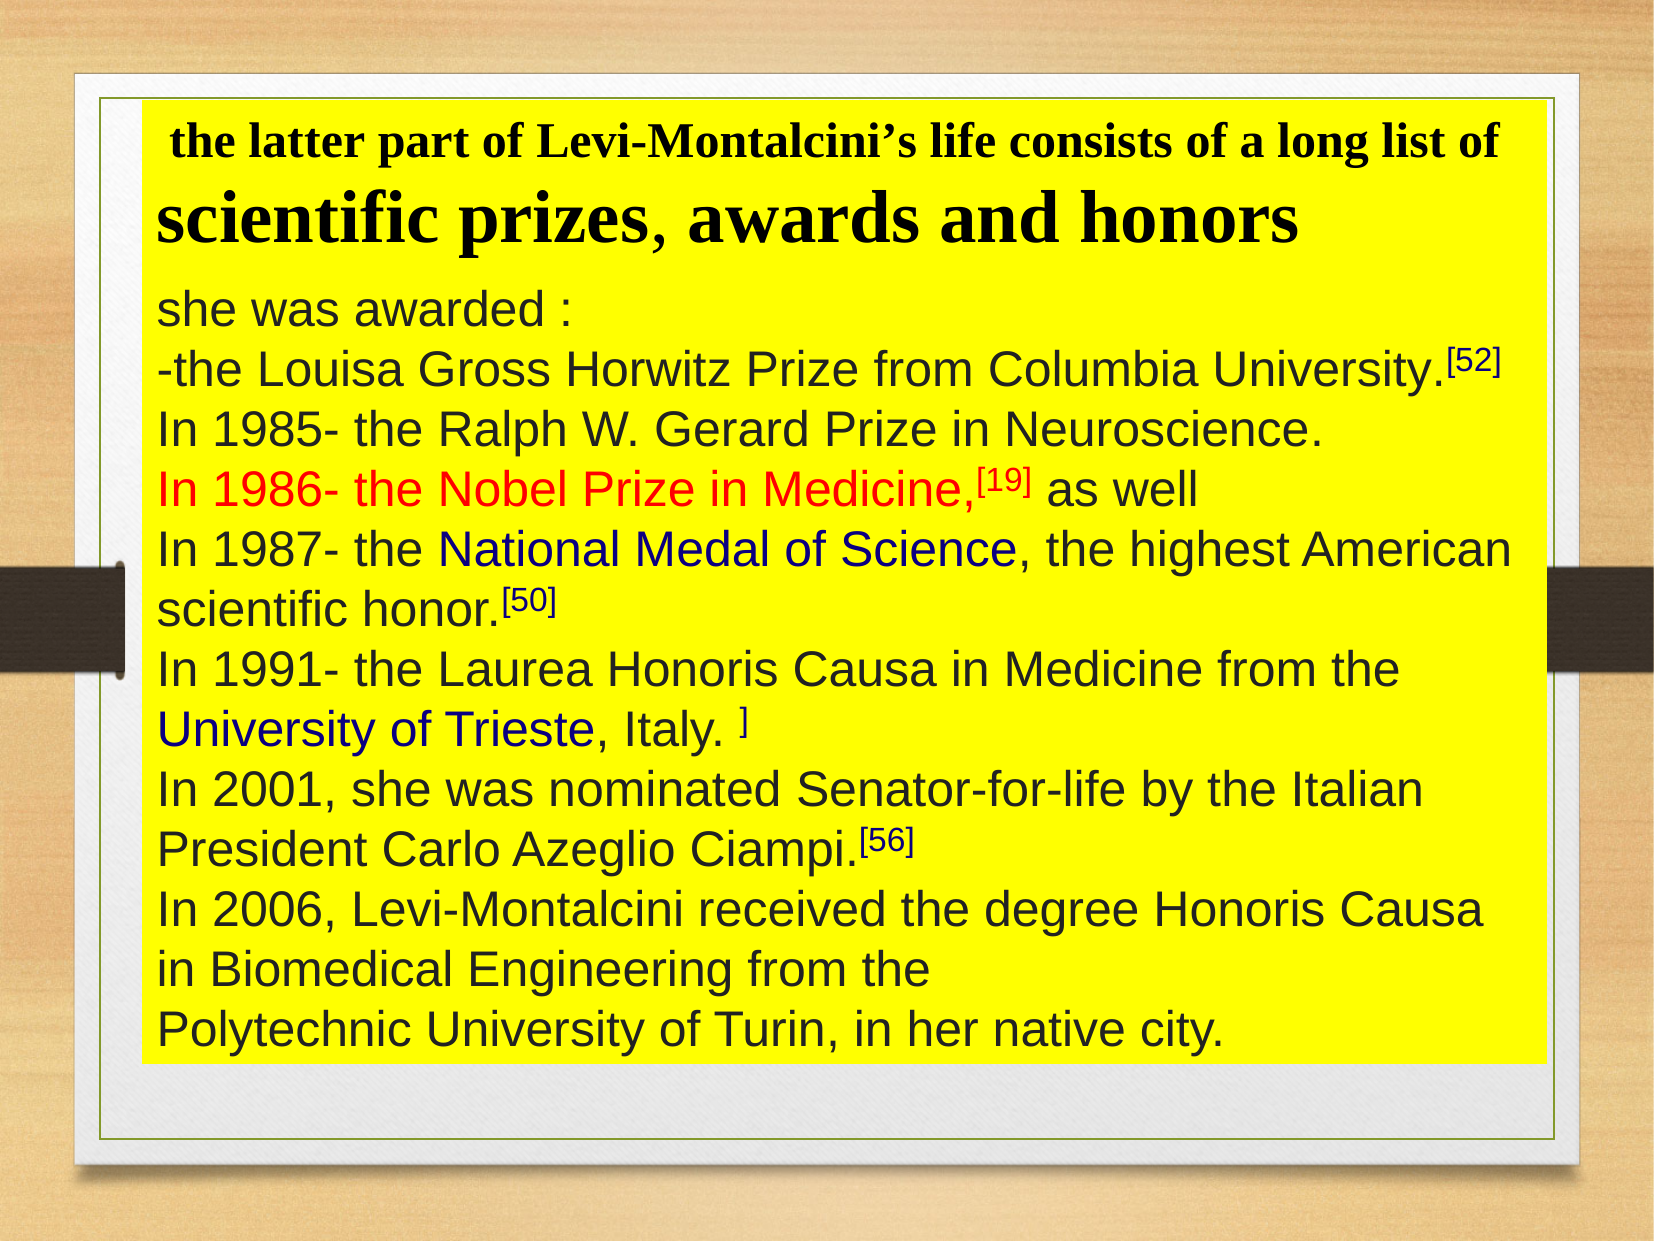

the latter part of Levi-Montalcini’s life consists of a long list of scientific prizes, awards and honors
she was awarded :
-the Louisa Gross Horwitz Prize from Columbia University.[52]
In 1985- the Ralph W. Gerard Prize in Neuroscience.
In 1986- the Nobel Prize in Medicine,[19] as well
In 1987- the National Medal of Science, the highest American scientific honor.[50]
In 1991- the Laurea Honoris Causa in Medicine from the University of Trieste, Italy. ]
In 2001, she was nominated Senator-for-life by the Italian President Carlo Azeglio Ciampi.[56]
In 2006, Levi-Montalcini received the degree Honoris Causa in Biomedical Engineering from the Polytechnic University of Turin, in her native city.